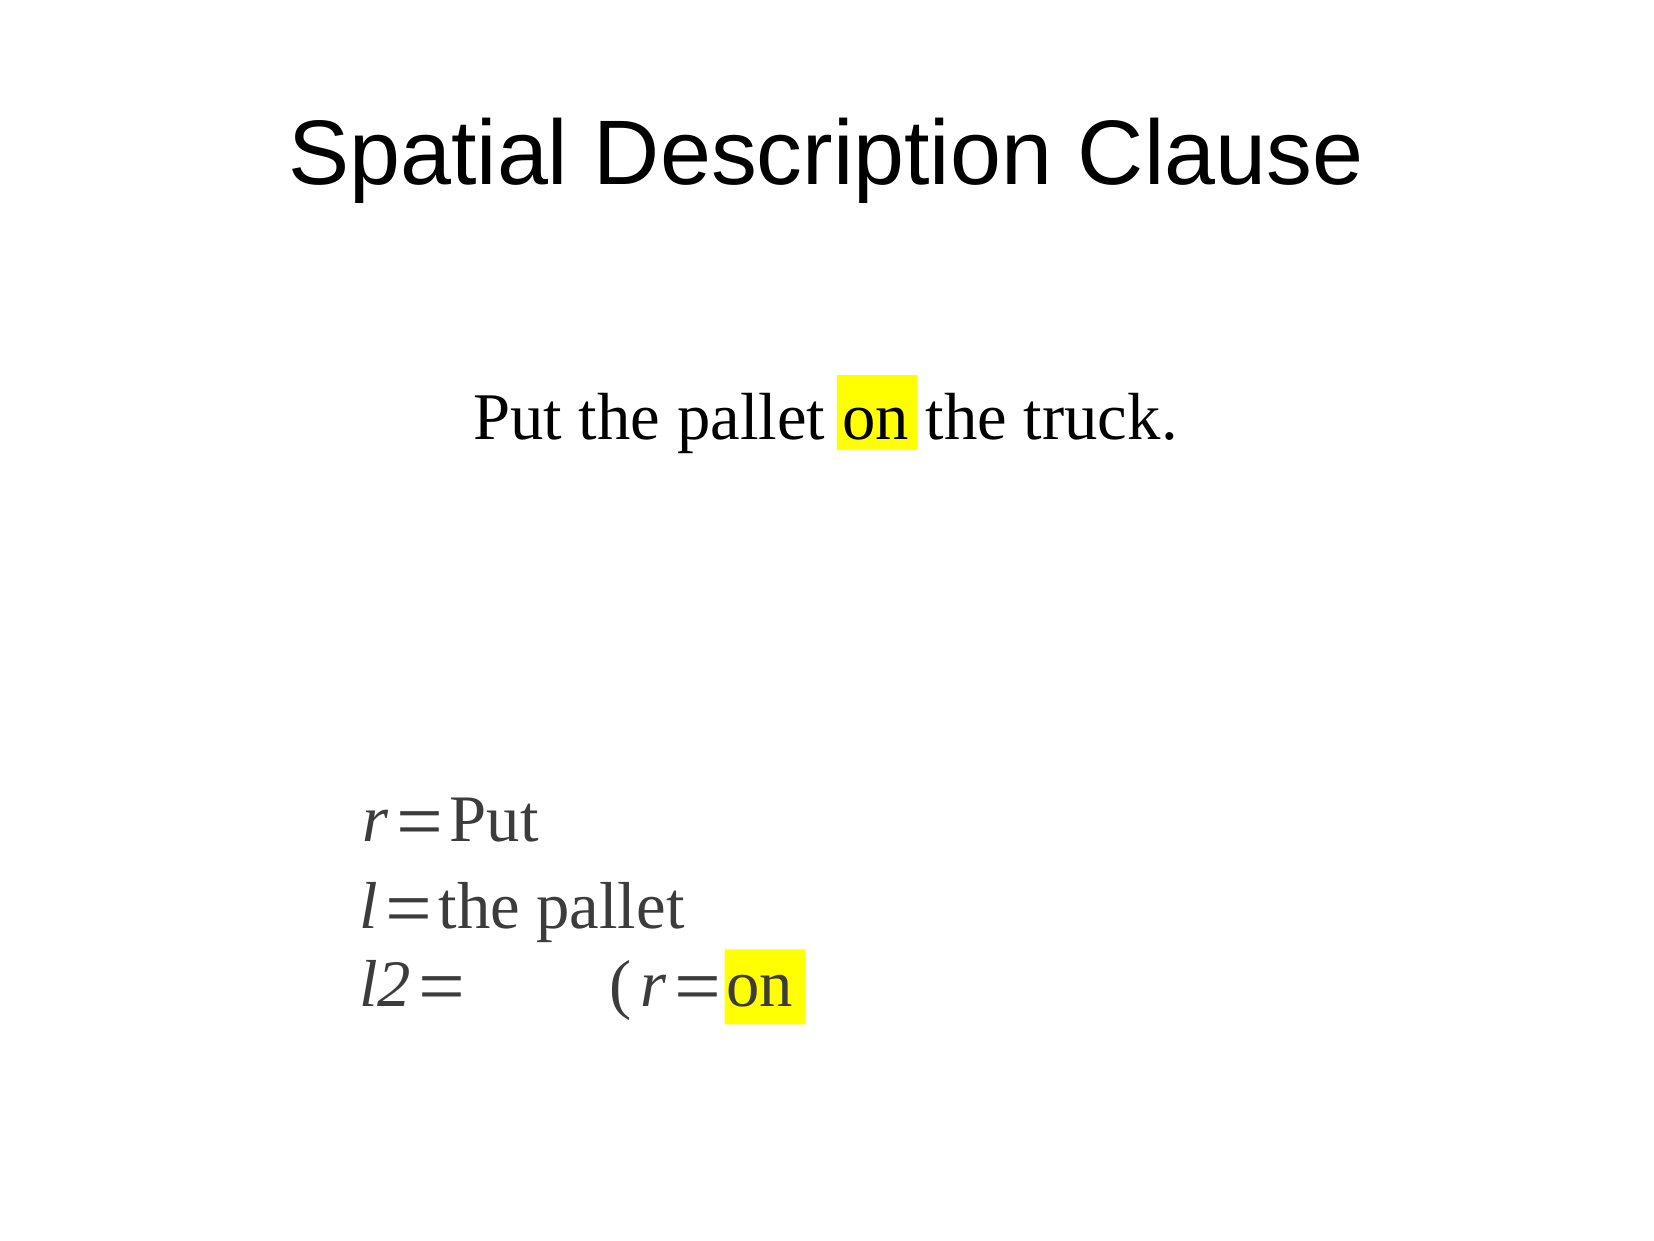

# Spatial Description Clause
Put the pallet on the truck.